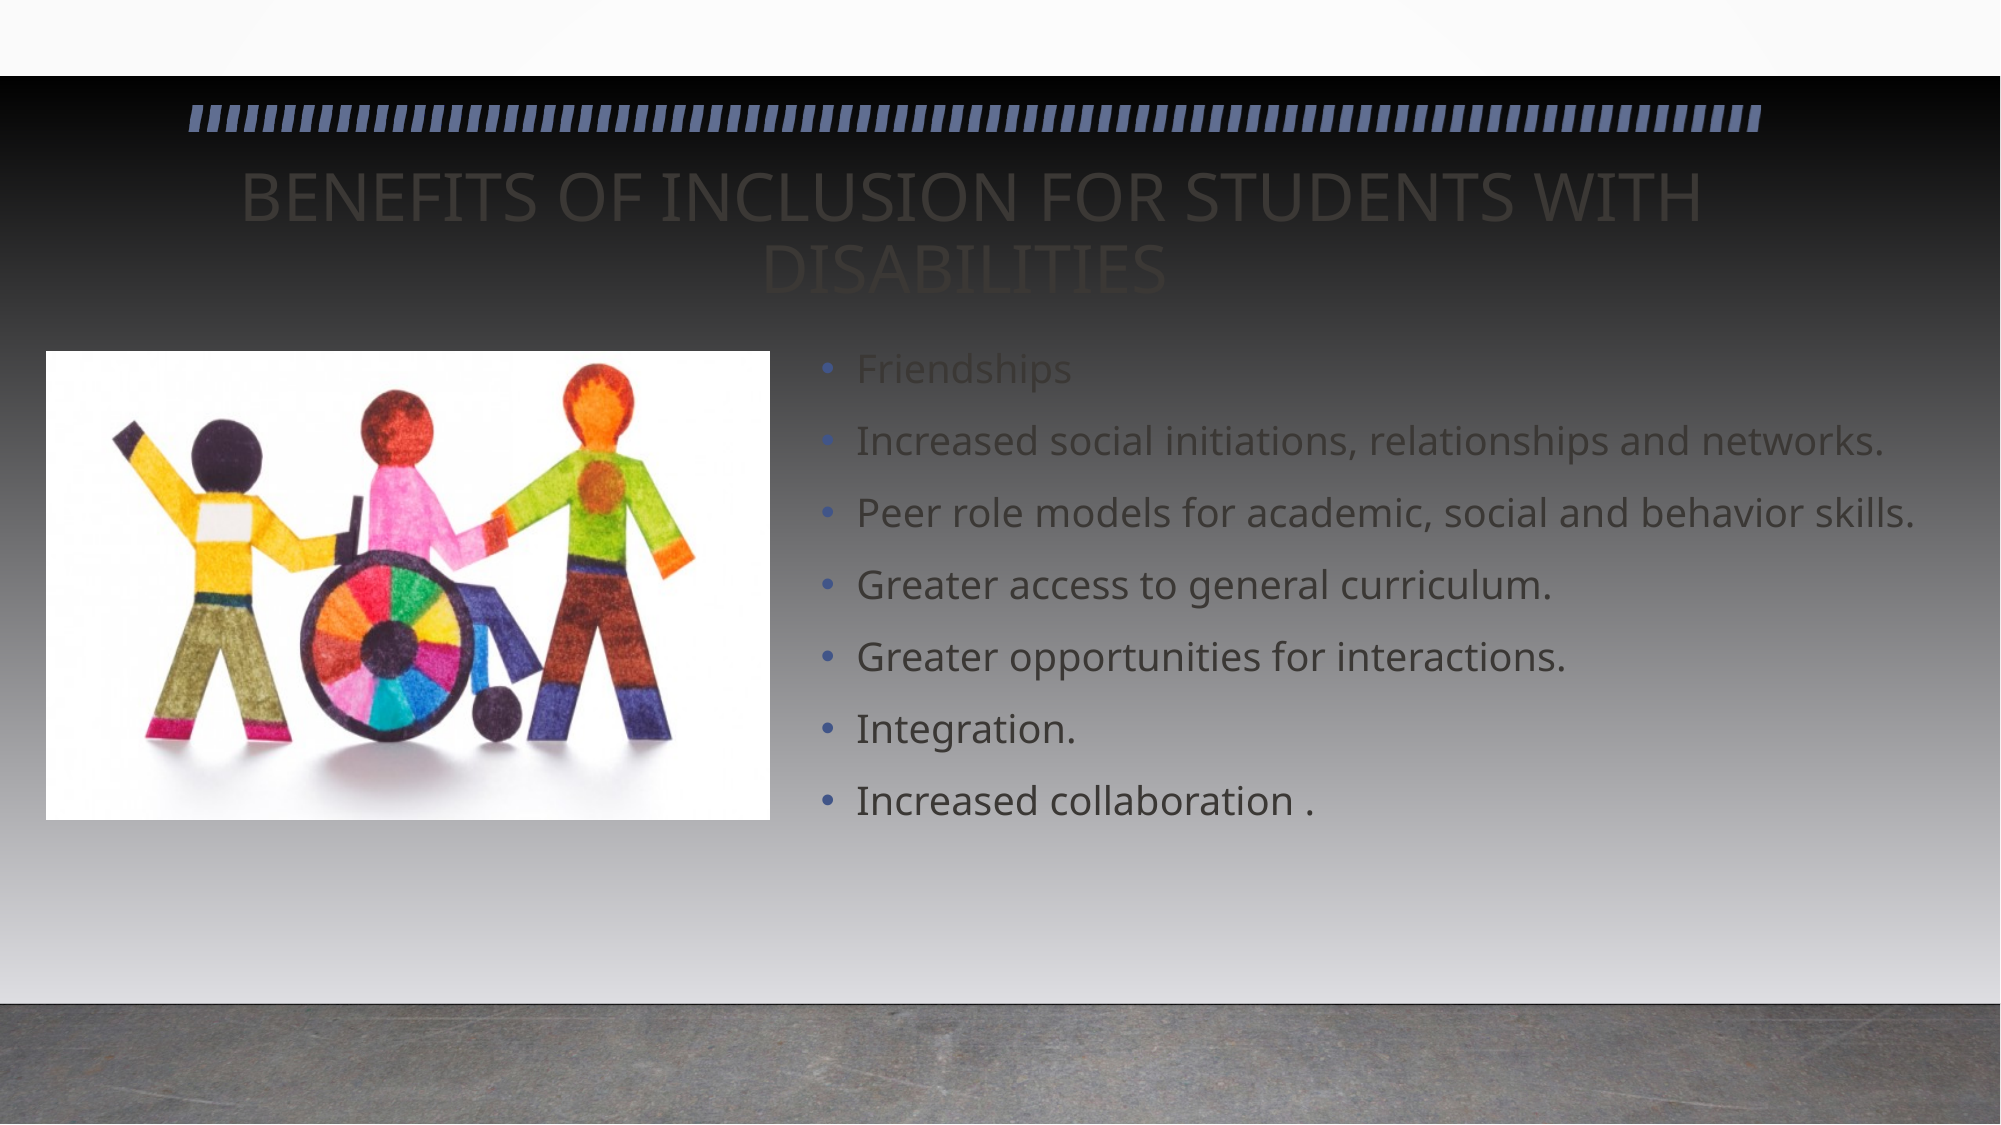

# BENEFITS OF INCLUSION FOR STUDENTS WITH DISABILITIES
Friendships
Increased social initiations, relationships and networks.
Peer role models for academic, social and behavior skills.
Greater access to general curriculum.
Greater opportunities for interactions.
Integration.
Increased collaboration .